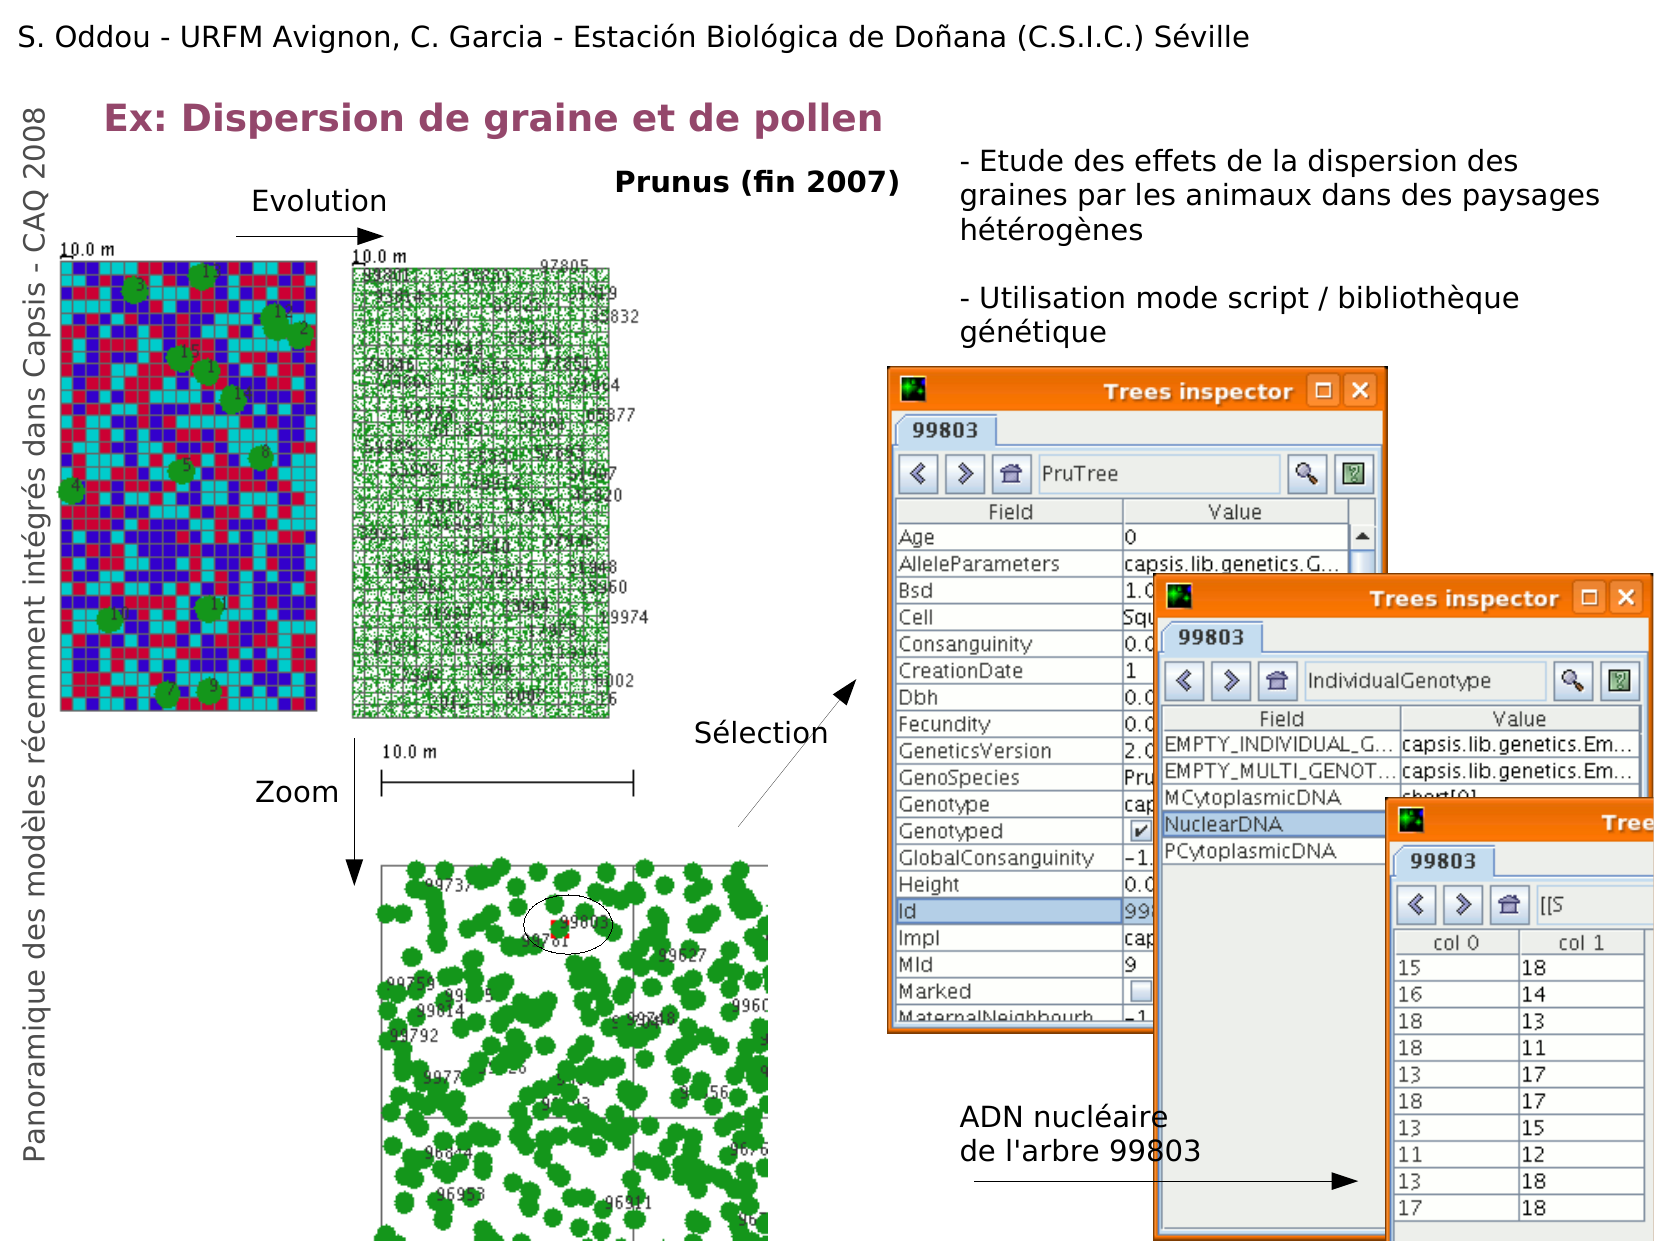

S. Oddou - URFM Avignon, C. Garcia - Estación Biológica de Doñana (C.S.I.C.) Séville
Ex: Dispersion de graine et de pollen
- Etude des effets de la dispersion des graines par les animaux dans des paysages hétérogènes
- Utilisation mode script / bibliothèque génétique
Prunus (fin 2007)
Evolution
Panoramique des modèles récemment intégrés dans Capsis - CAQ 2008
Sélection
Zoom
ADN nucléaire
de l'arbre 99803